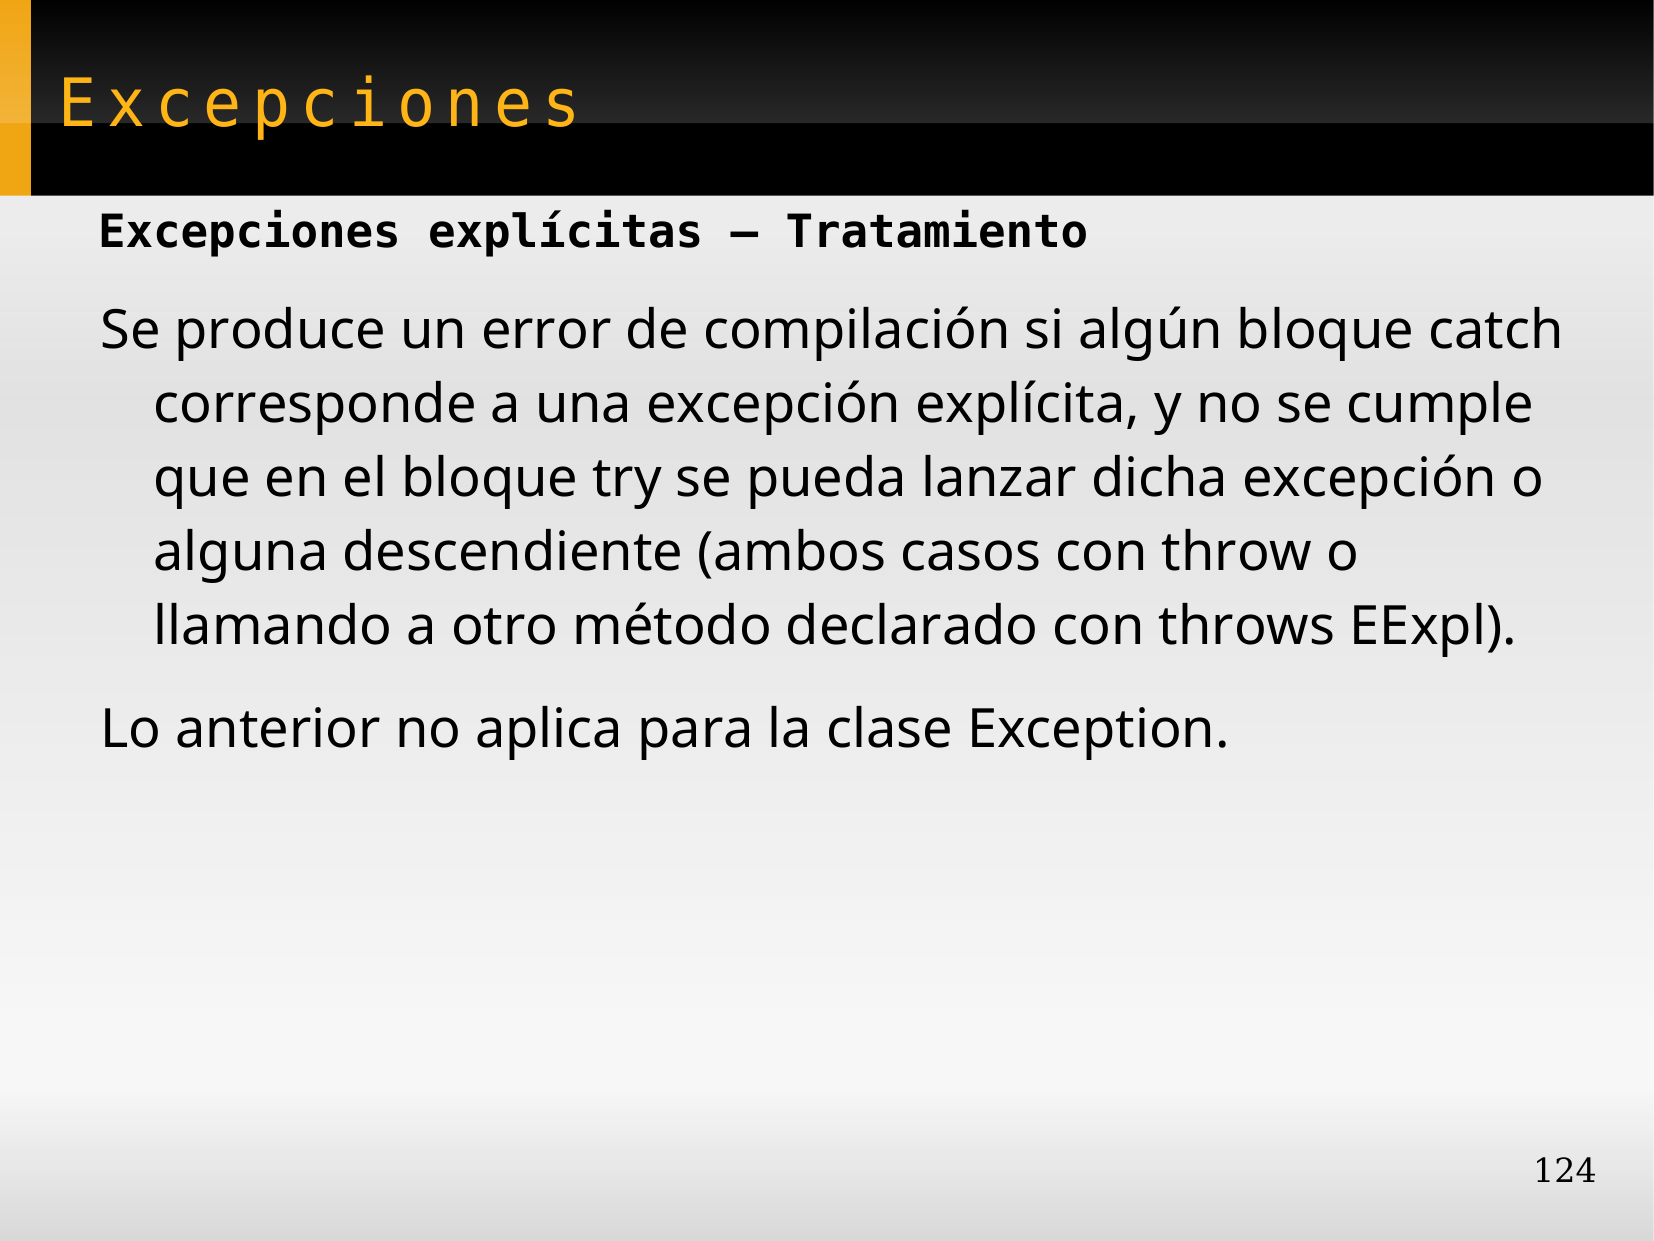

# Excepciones
Excepciones explícitas – Tratamiento
Se produce un error de compilación si algún bloque catch corresponde a una excepción explícita, y no se cumple que en el bloque try se pueda lanzar dicha excepción o alguna descendiente (ambos casos con throw o llamando a otro método declarado con throws EExpl).
Lo anterior no aplica para la clase Exception.
124